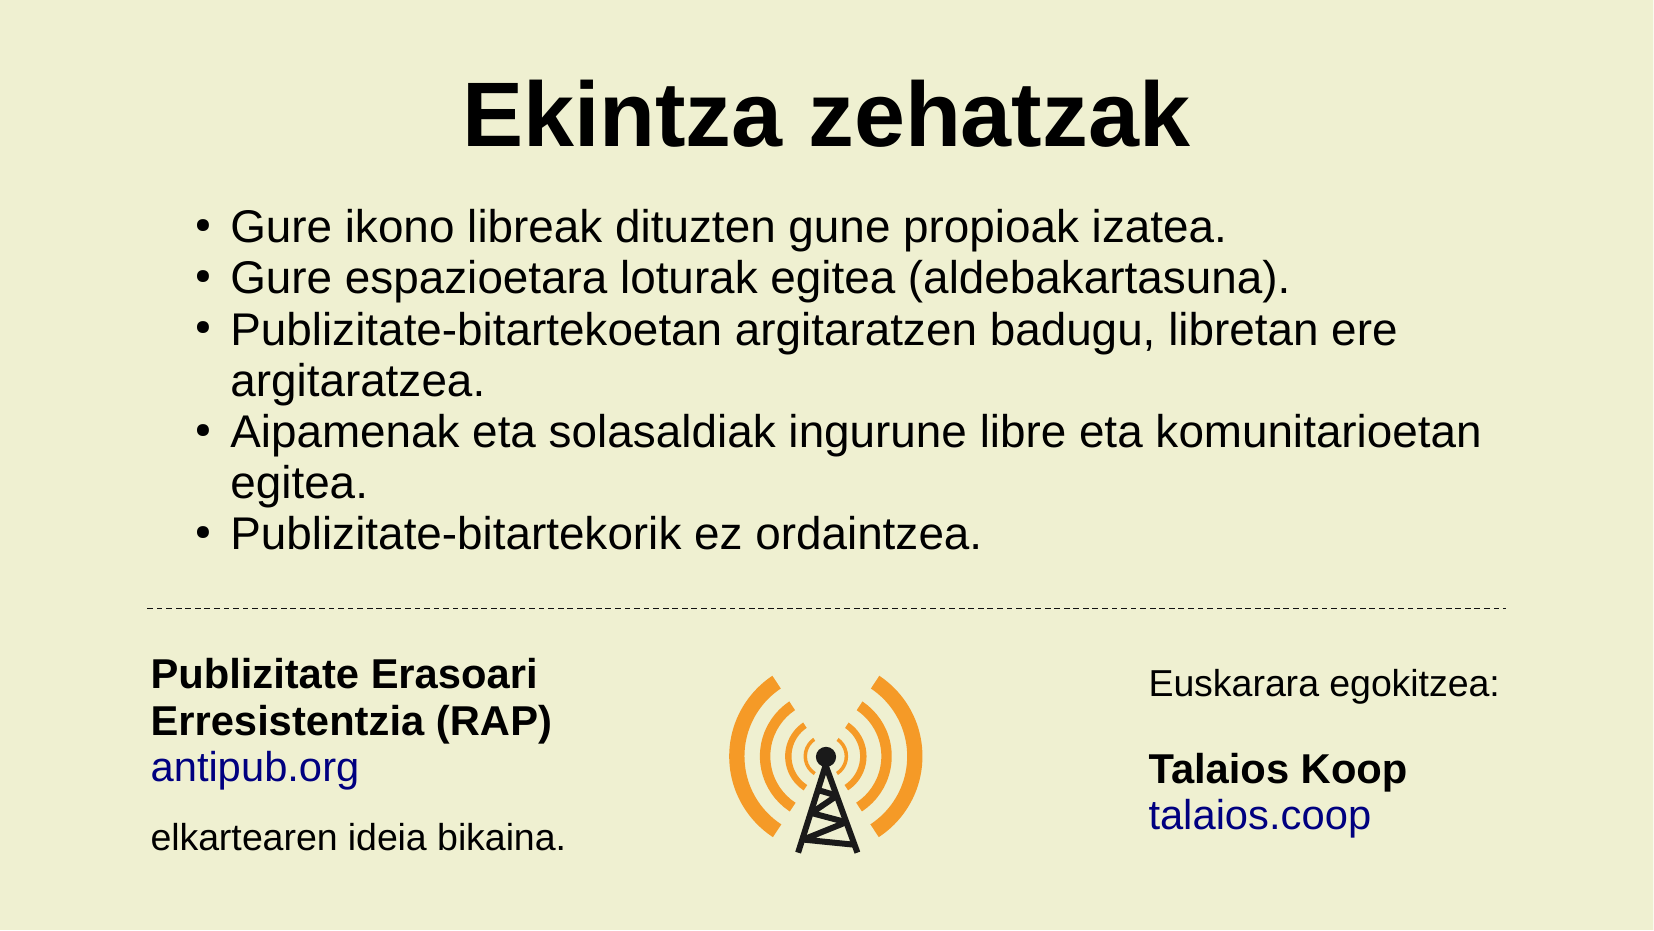

# Ekintza zehatzak
Gure ikono libreak dituzten gune propioak izatea.
Gure espazioetara loturak egitea (aldebakartasuna).
Publizitate-bitartekoetan argitaratzen badugu, libretan ere argitaratzea.
Aipamenak eta solasaldiak ingurune libre eta komunitarioetan egitea.
Publizitate-bitartekorik ez ordaintzea.
Publizitate Erasoari Erresistentzia (RAP)
antipub.org
Euskarara egokitzea:
Talaios Koop
talaios.coop
elkartearen ideia bikaina.